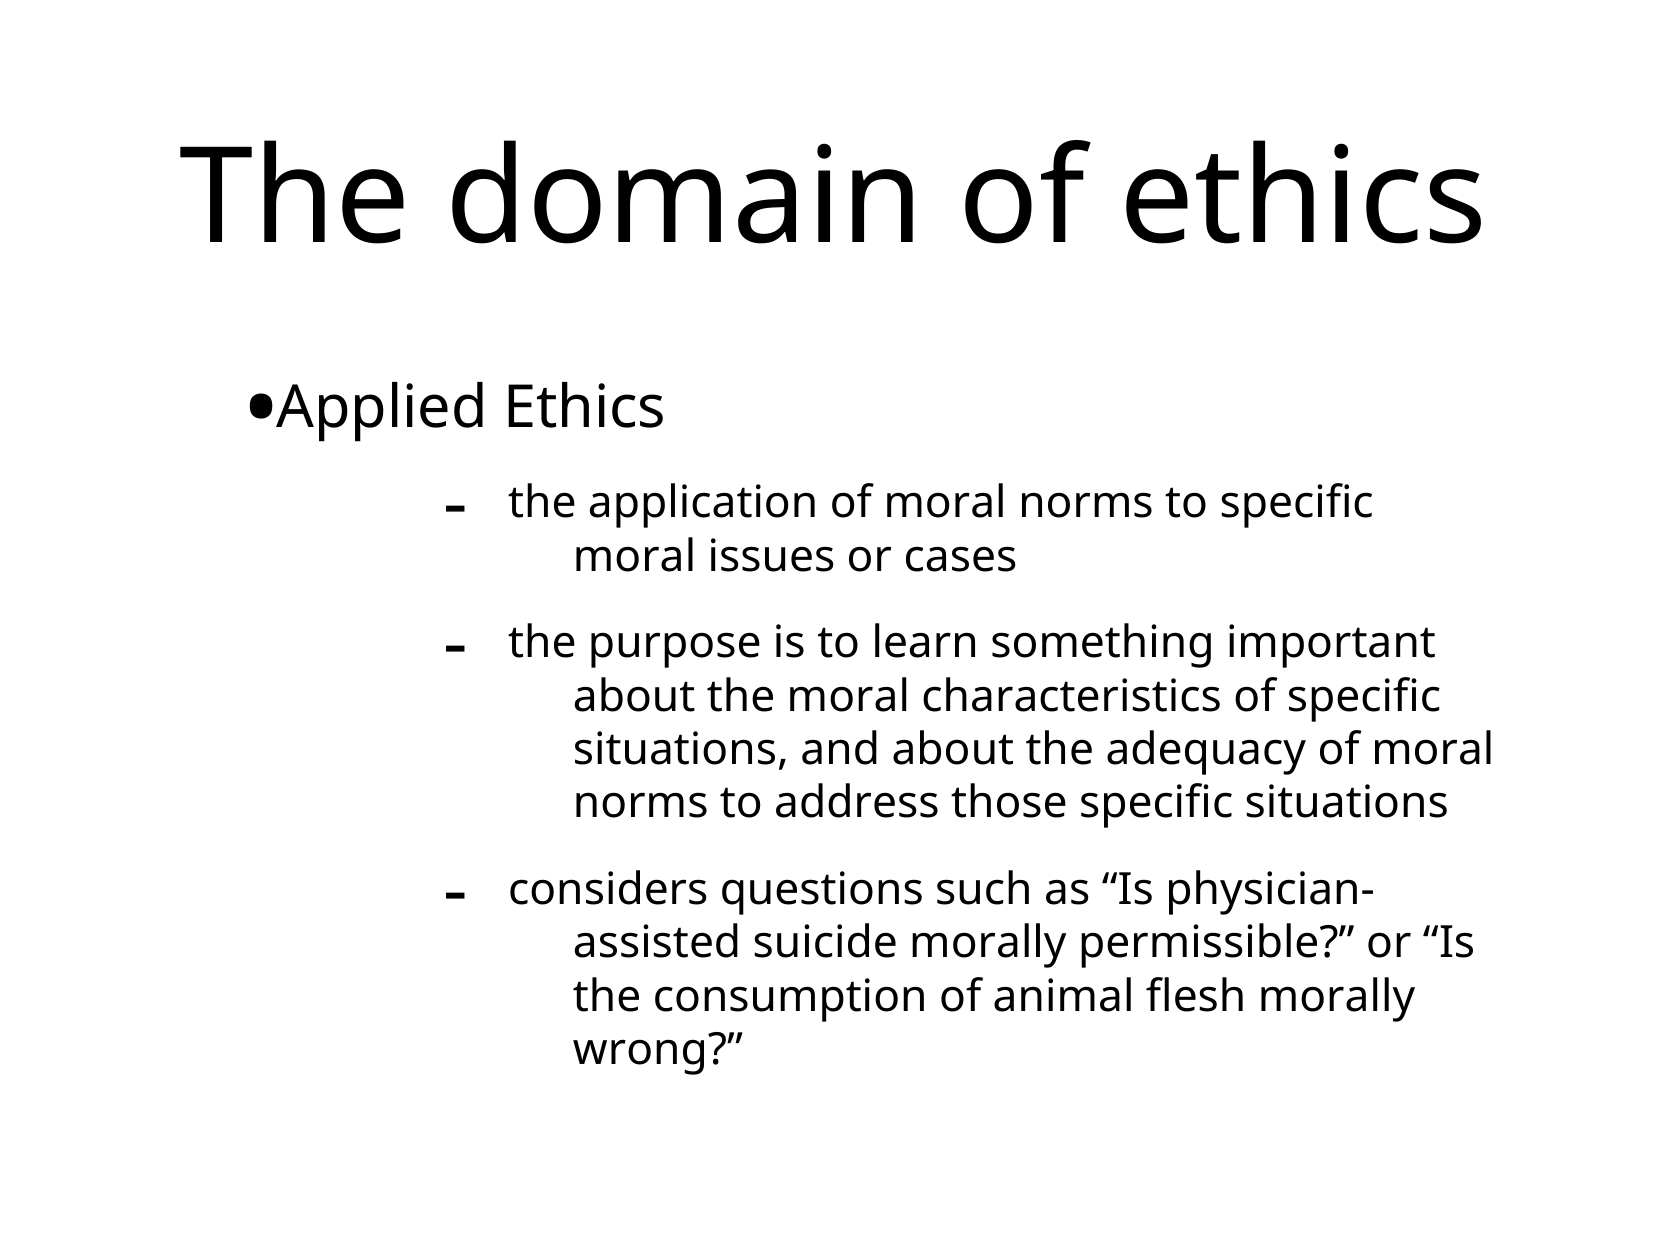

# The domain of ethics
Applied Ethics
the application of moral norms to specific moral issues or cases
the purpose is to learn something important about the moral characteristics of specific situations, and about the adequacy of moral norms to address those specific situations
considers questions such as “Is physician-assisted suicide morally permissible?” or “Is the consumption of animal flesh morally wrong?”